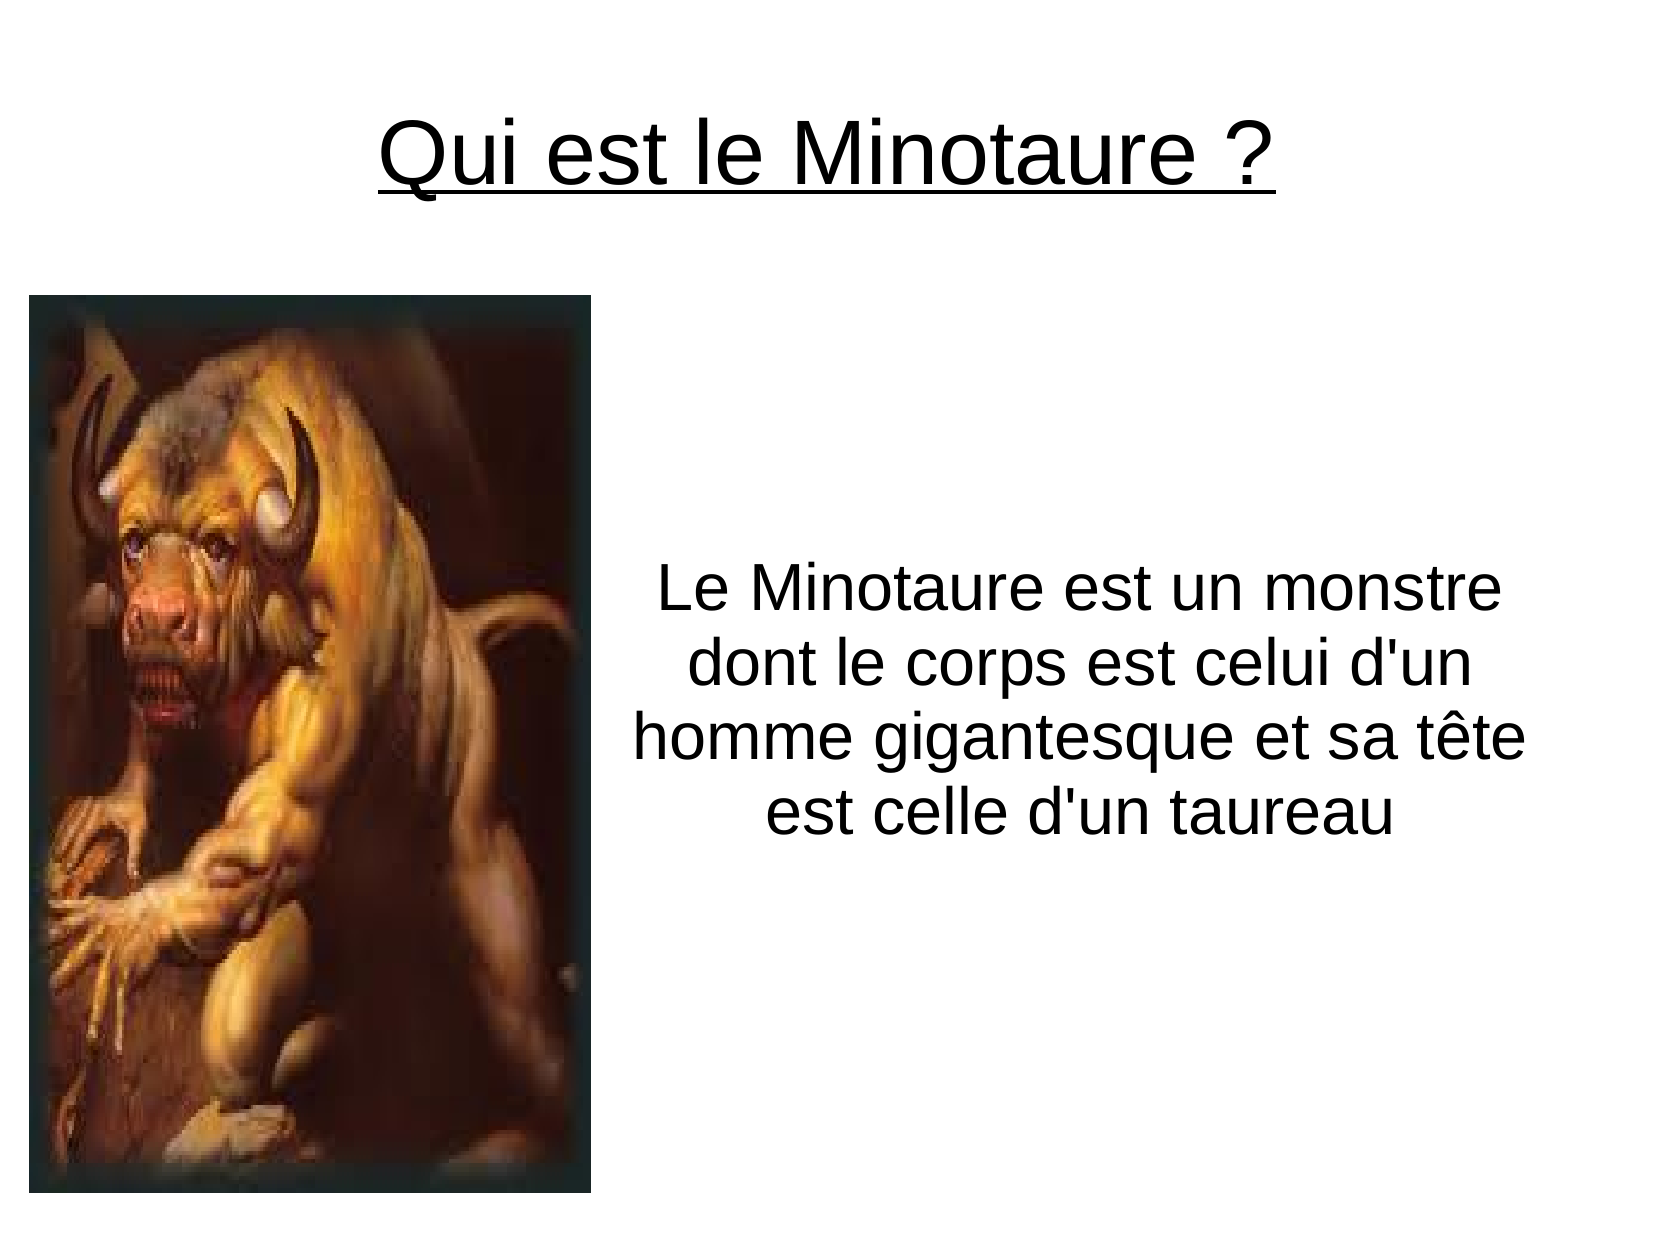

# Qui est le Minotaure ?
Le Minotaure est un monstre dont le corps est celui d'un homme gigantesque et sa tête est celle d'un taureau